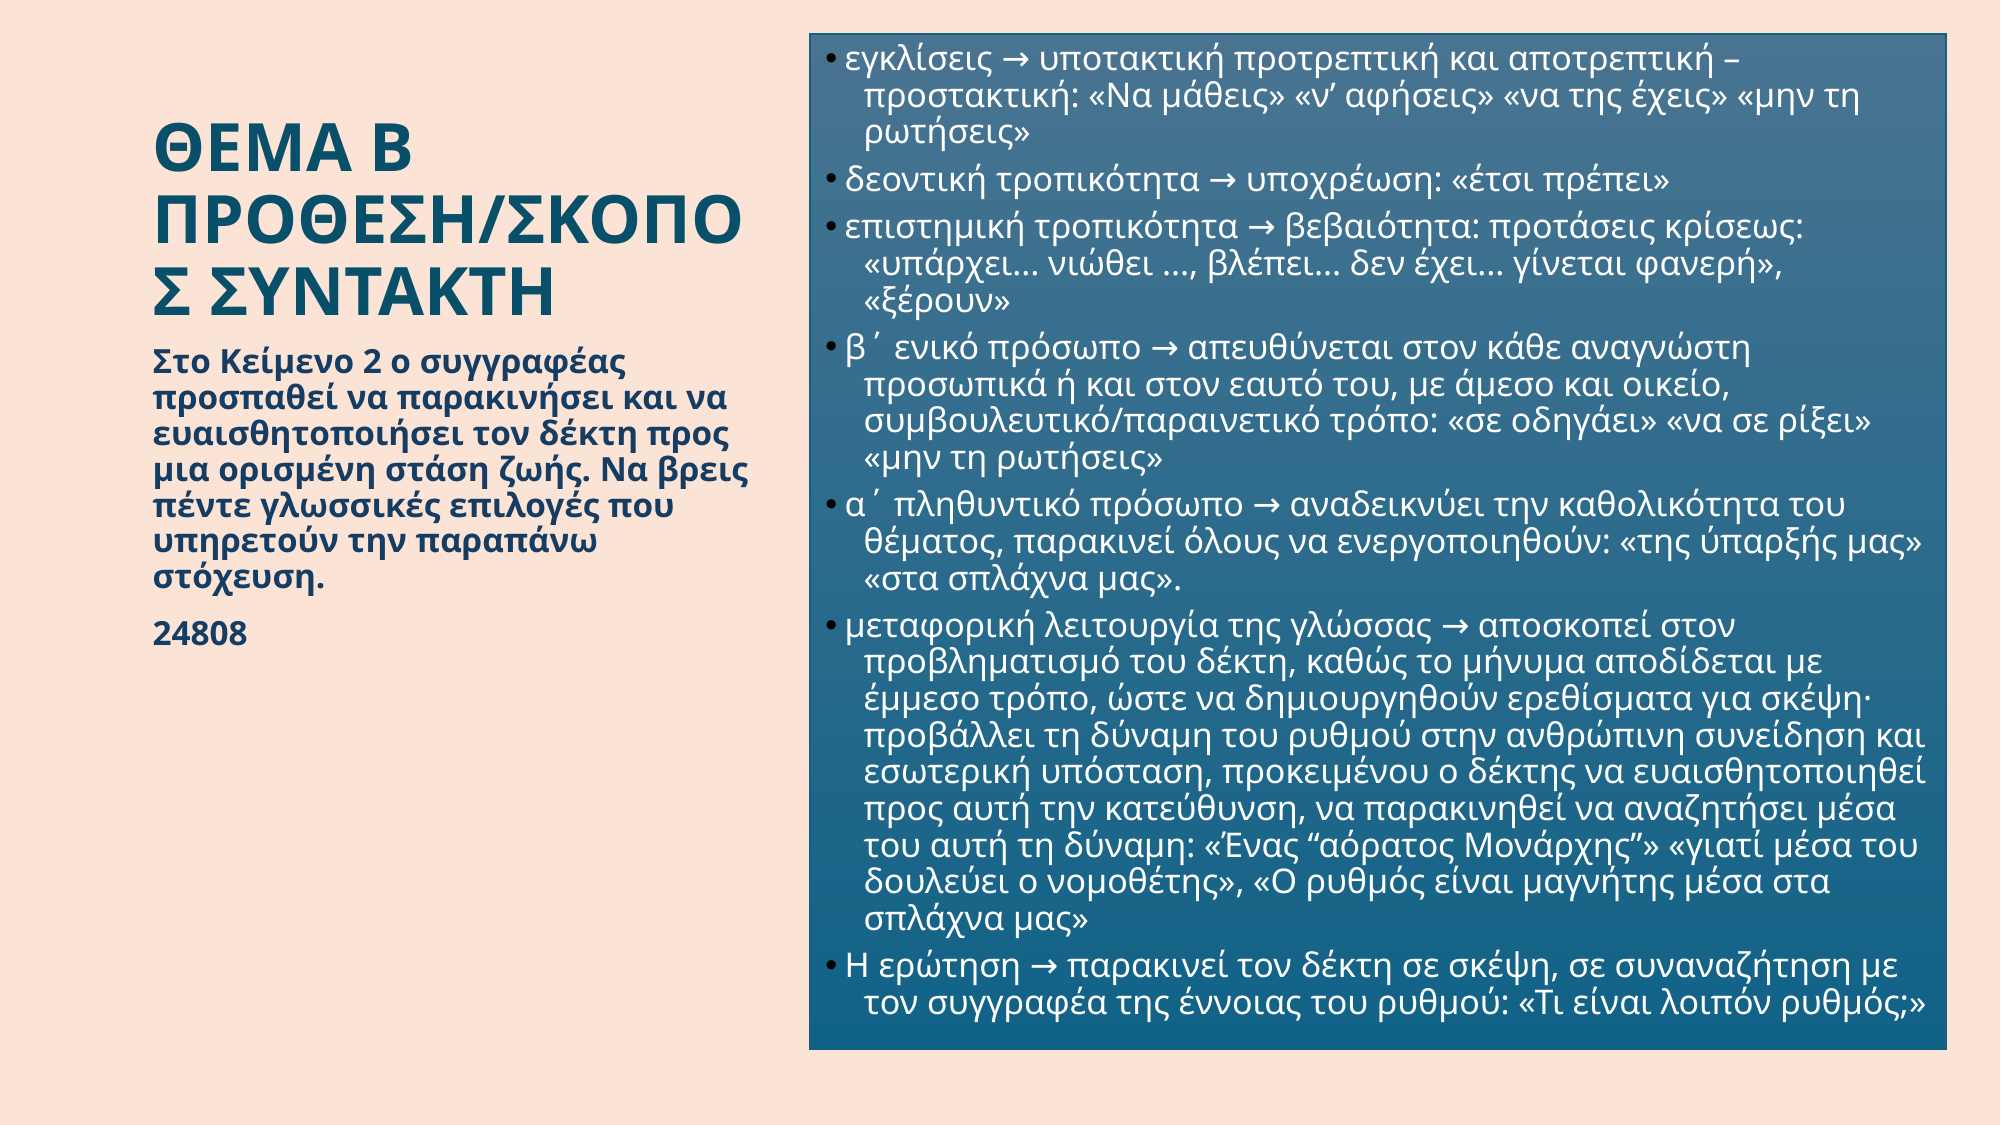

εγκλίσεις → υποτακτική προτρεπτική και αποτρεπτική – προστακτική: «Να μάθεις» «ν’ αφήσεις» «να της έχεις» «μην τη ρωτήσεις»
δεοντική τροπικότητα → υποχρέωση: «έτσι πρέπει»
επιστημική τροπικότητα → βεβαιότητα: προτάσεις κρίσεως: «υπάρχει... νιώθει ..., βλέπει... δεν έχει... γίνεται φανερή», «ξέρουν»
β΄ ενικό πρόσωπο → απευθύνεται στον κάθε αναγνώστη προσωπικά ή και στον εαυτό του, με άμεσο και οικείο, συμβουλευτικό/παραινετικό τρόπο: «σε οδηγάει» «να σε ρίξει» «μην τη ρωτήσεις»
α΄ πληθυντικό πρόσωπο → αναδεικνύει την καθολικότητα του θέματος, παρακινεί όλους να ενεργοποιηθούν: «της ύπαρξής μας» «στα σπλάχνα μας».
μεταφορική λειτουργία της γλώσσας → αποσκοπεί στον προβληματισμό του δέκτη, καθώς το μήνυμα αποδίδεται με έμμεσο τρόπο, ώστε να δημιουργηθούν ερεθίσματα για σκέψη· προβάλλει τη δύναμη του ρυθμού στην ανθρώπινη συνείδηση και εσωτερική υπόσταση, προκειμένου ο δέκτης να ευαισθητοποιηθεί προς αυτή την κατεύθυνση, να παρακινηθεί να αναζητήσει μέσα του αυτή τη δύναμη: «Ένας “αόρατος Μονάρχης”» «γιατί μέσα του δουλεύει ο νομοθέτης», «Ο ρυθμός είναι μαγνήτης μέσα στα σπλάχνα μας»
Η ερώτηση → παρακινεί τον δέκτη σε σκέψη, σε συναναζήτηση με τον συγγραφέα της έννοιας του ρυθμού: «Τι είναι λοιπόν ρυθμός;»
# ΘΕΜΑ Β ΠΡΟΘΕΣΗ/ΣΚΟΠΟΣ ΣΥΝΤΑΚΤΗ
Να μάθεις πως υπάρχει μέσα στον άνθρωπο μια δύναμη που νιώθει πιο βαθιά από την καρδιά, βλέπει πιο καθαρά και πιο πέρα από το νου και που δεν έχει όνομα, και μονάχα στην τόλμη, στην ευγένεια και στην αγνότητα γίνεται φανερή, και στην πράξη. Κι αυτή τη δύναμη ν’ αφήσεις να σε οδηγάει και να της έχεις απόλυτη εμπιστοσύνη· και στο θάνατο να σε ρίξει, μην τη ρωτήσεις γιατί· το να το κάνει, θα πει πως έτσι πρέπει. Τι είναι λοιπόν ρυθμός; Μια κεντρική κίνηση όλο αρμονία, που κυβερνάει το στοχασμό και την πράξη μας. Ένας «αόρατος Μονάρχης» που προστάζει –κι όλα τα στοιχεία, υλικά και πνευματικά, που αποτελούν την εφήμερη ομοσπονδία της ύπαρξής μας, υπακούουν ελεύτερα· ελεύτερα, γιατί ξέρουν πως η προσταγή αυτή είναι η πιο βαθιά τους προσωπική επιθυμία. Όποιος έχει ρυθμό είναι λυτρωμένος. Ό,τι κι αν κάνει, είναι σωστό, δηλαδή αρμονισμένο με όλη του την ύπαρξη, συνέχεια αλάθευτη του περασμένου ψυχικού καιρού, γόνιμος σπόρος του μελλούμενου. Όποιος έχει ρυθμό δε φοβάται να παραστρατήσει μήτε να παραβεί καμιάν εντολή· γιατί μέσα του δουλεύει ο νομοθέτης, κι η κάθε πράξη δεν είναι πια παρά κύρωση κι εφαρμογή του μέσω του νόμου. Ο ρυθμός είναι μαγνήτης μέσα στα σπλάχνα μας και τραβά όλα τα ρινίσματα της σάρκας και της ψυχής και τα κρεμάει συνεχτικά στον αγέρα, σαν αδιάσπαστο ακατάλυτο σταφύλι. Ο ρυθμός μονάχα μπορεί να νικήσει την αποσύνθεση και το θάνατο.
Στο Κείμενο 2 ο συγγραφέας προσπαθεί να παρακινήσει και να ευαισθητοποιήσει τον δέκτη προς μια ορισμένη στάση ζωής. Να βρεις πέντε γλωσσικές επιλογές που υπηρετούν την παραπάνω στόχευση.
24808